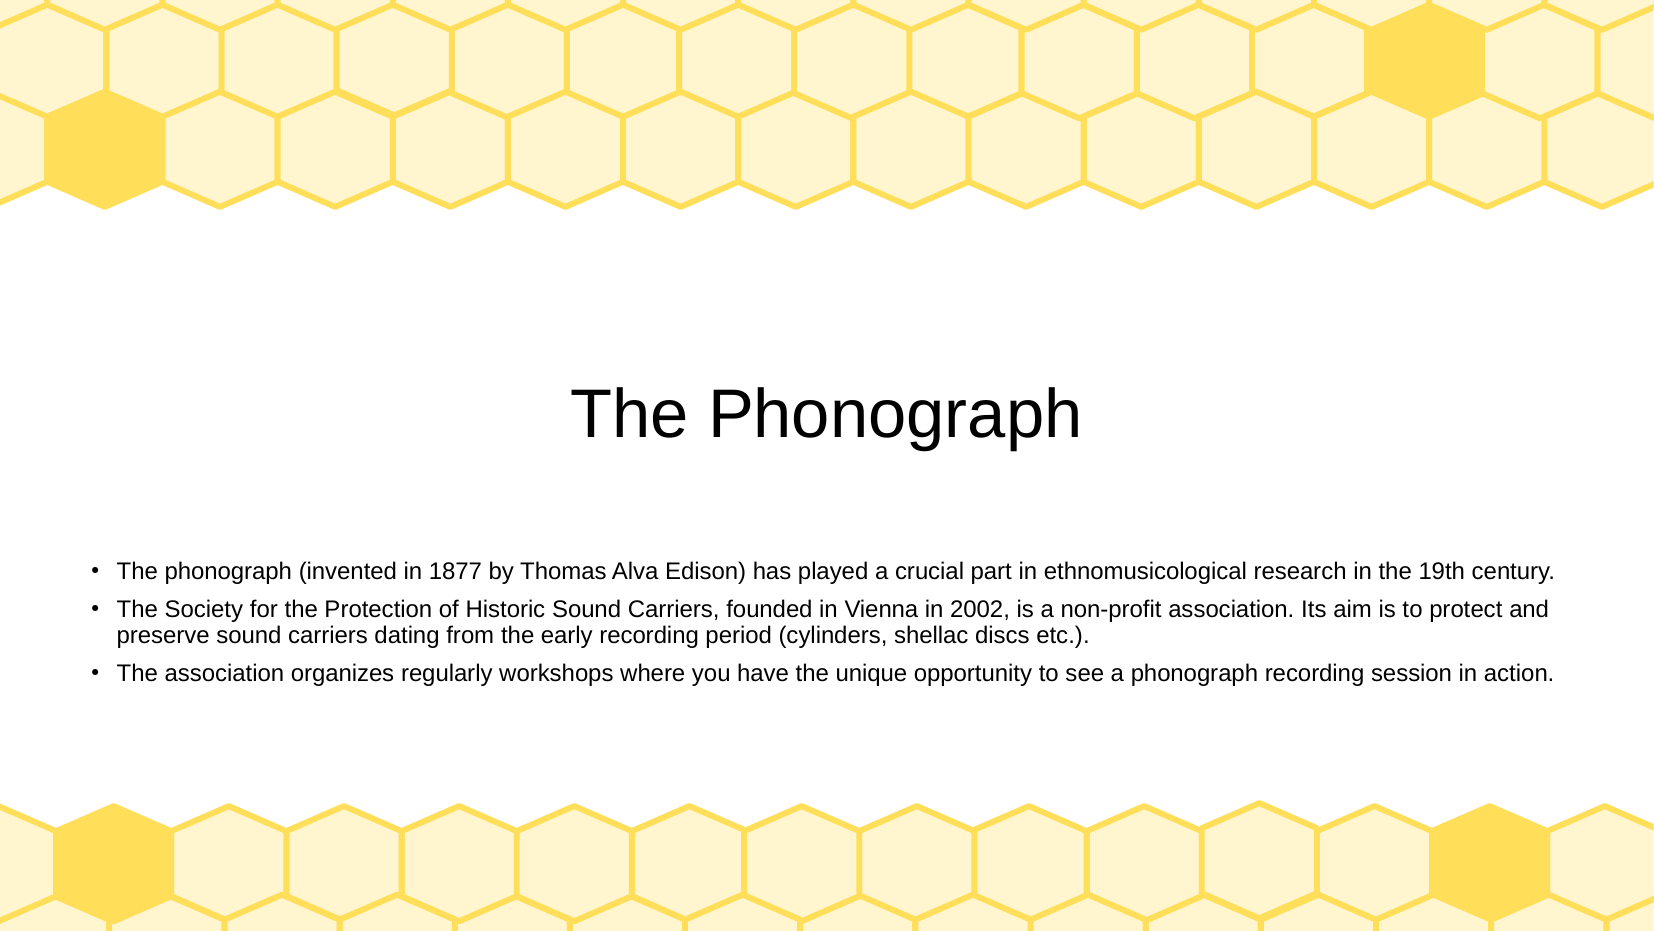

# The Phonograph
The phonograph (invented in 1877 by Thomas Alva Edison) has played a crucial part in ethnomusicological research in the 19th century.
The Society for the Protection of Historic Sound Carriers, founded in Vienna in 2002, is a non-profit association. Its aim is to protect and preserve sound carriers dating from the early recording period (cylinders, shellac discs etc.).
The association organizes regularly workshops where you have the unique opportunity to see a phonograph recording session in action.